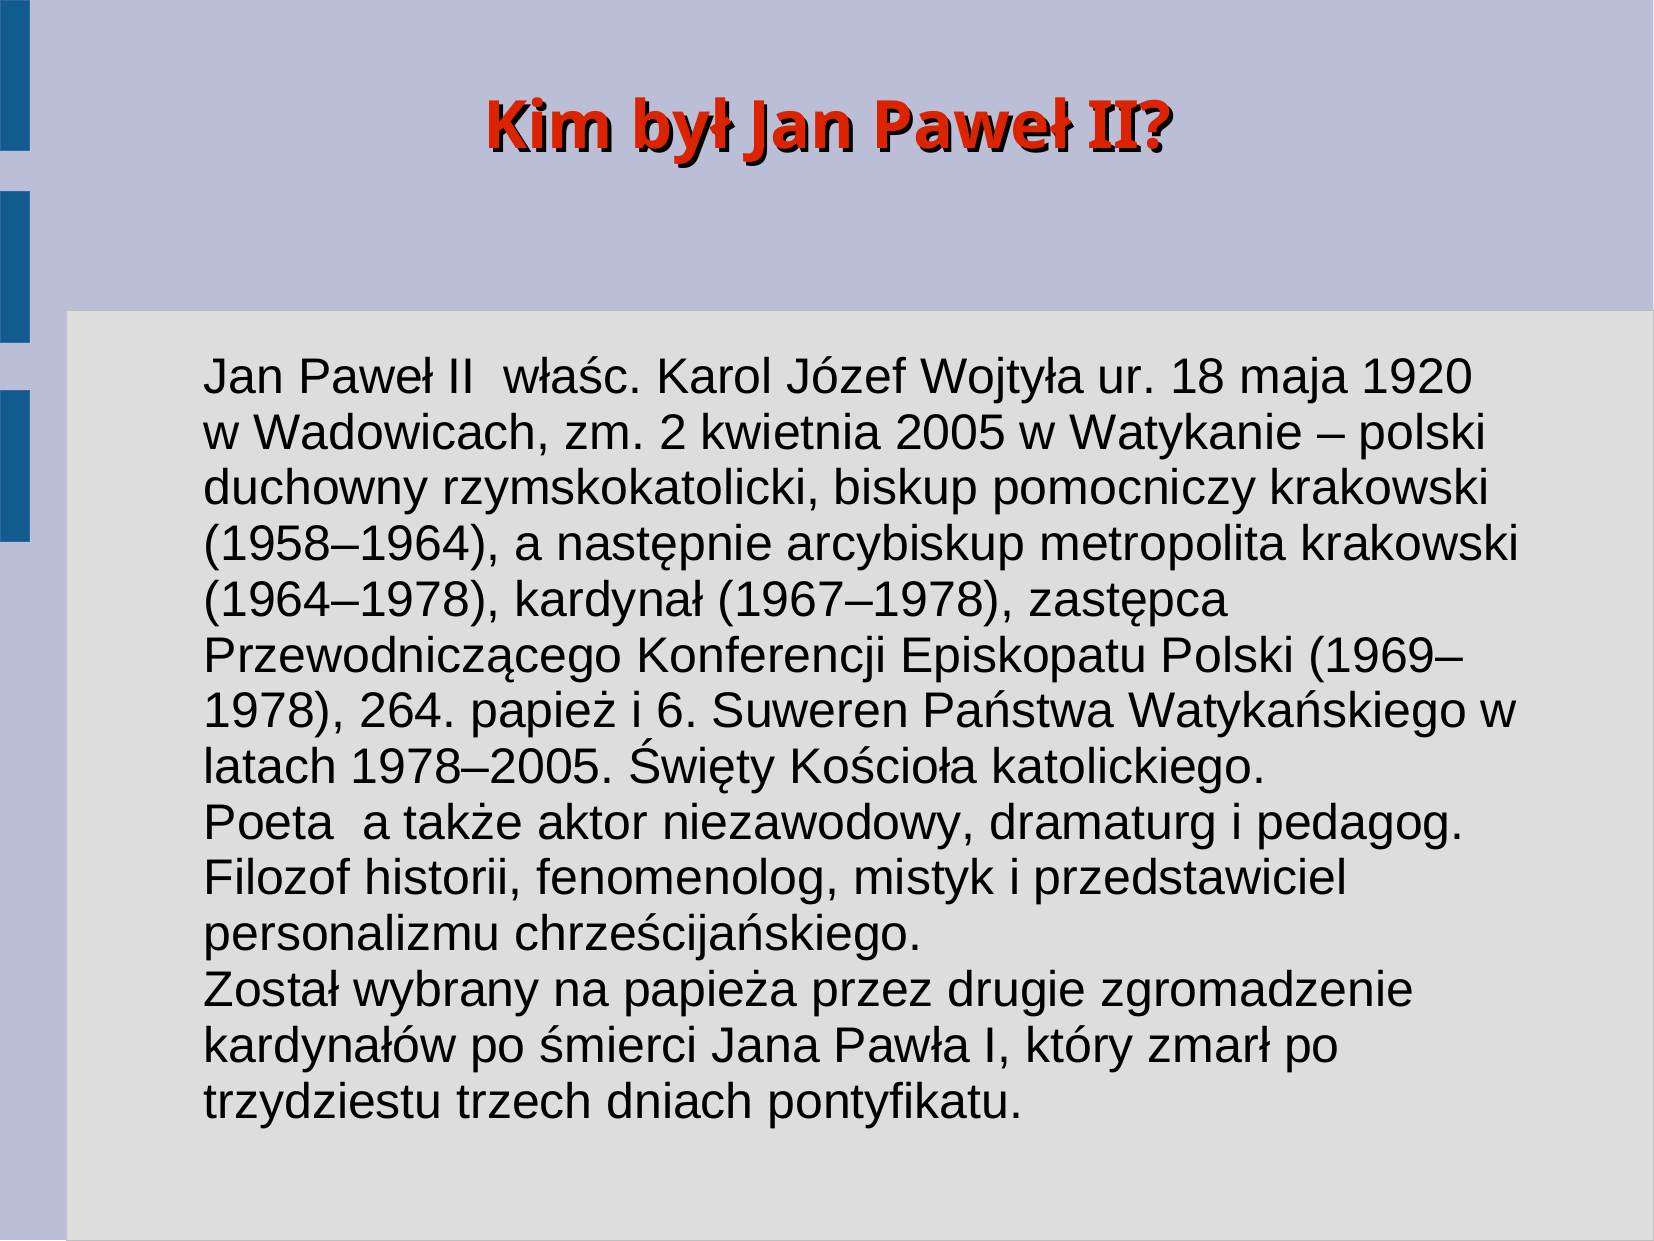

# Kim był Jan Paweł II?
Jan Paweł II właśc. Karol Józef Wojtyła ur. 18 maja 1920 w Wadowicach, zm. 2 kwietnia 2005 w Watykanie – polski duchowny rzymskokatolicki, biskup pomocniczy krakowski (1958–1964), a następnie arcybiskup metropolita krakowski (1964–1978), kardynał (1967–1978), zastępca Przewodniczącego Konferencji Episkopatu Polski (1969–1978), 264. papież i 6. Suweren Państwa Watykańskiego w latach 1978–2005. Święty Kościoła katolickiego.
Poeta a także aktor niezawodowy, dramaturg i pedagog. Filozof historii, fenomenolog, mistyk i przedstawiciel personalizmu chrześcijańskiego.
Został wybrany na papieża przez drugie zgromadzenie kardynałów po śmierci Jana Pawła I, który zmarł po trzydziestu trzech dniach pontyfikatu.